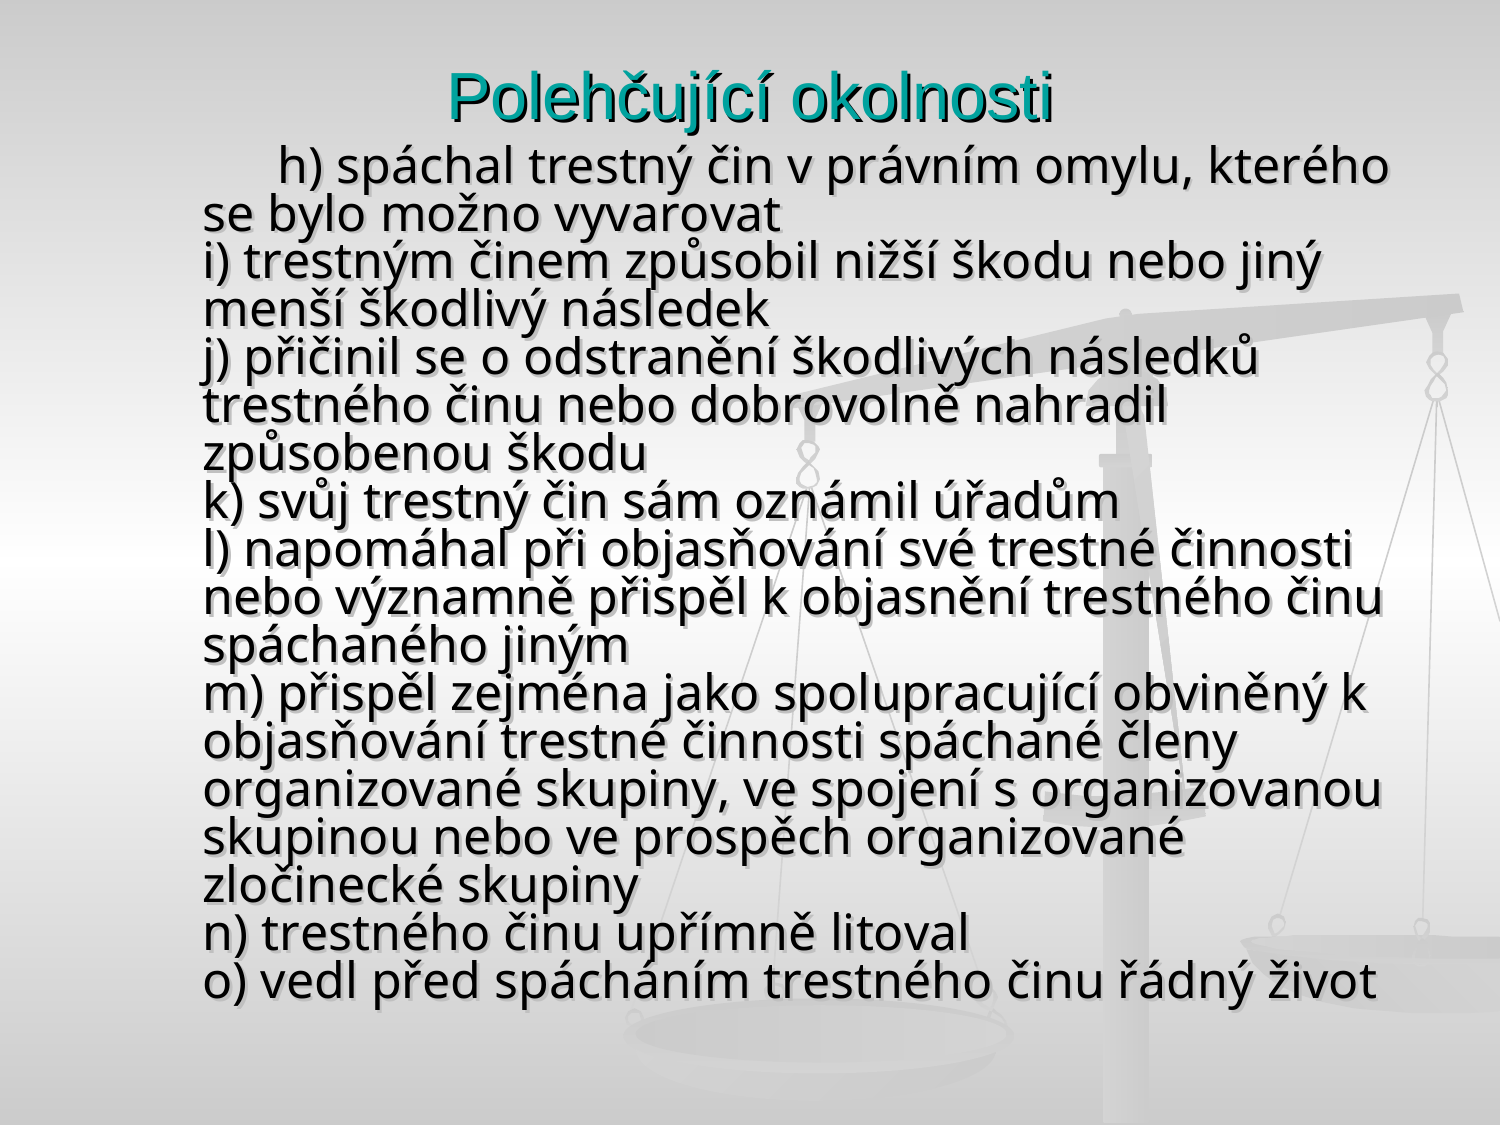

# Polehčující okolnosti
	h) spáchal trestný čin v právním omylu, kterého se bylo možno vyvarovat
i) trestným činem způsobil nižší škodu nebo jiný menší škodlivý následek
j) přičinil se o odstranění škodlivých následků trestného činu nebo dobrovolně nahradil způsobenou škodu
k) svůj trestný čin sám oznámil úřadům
l) napomáhal při objasňování své trestné činnosti nebo významně přispěl k objasnění trestného činu spáchaného jiným
m) přispěl zejména jako spolupracující obviněný k objasňování trestné činnosti spáchané členy organizované skupiny, ve spojení s organizovanou skupinou nebo ve prospěch organizované zločinecké skupiny
n) trestného činu upřímně litoval
o) vedl před spácháním trestného činu řádný život